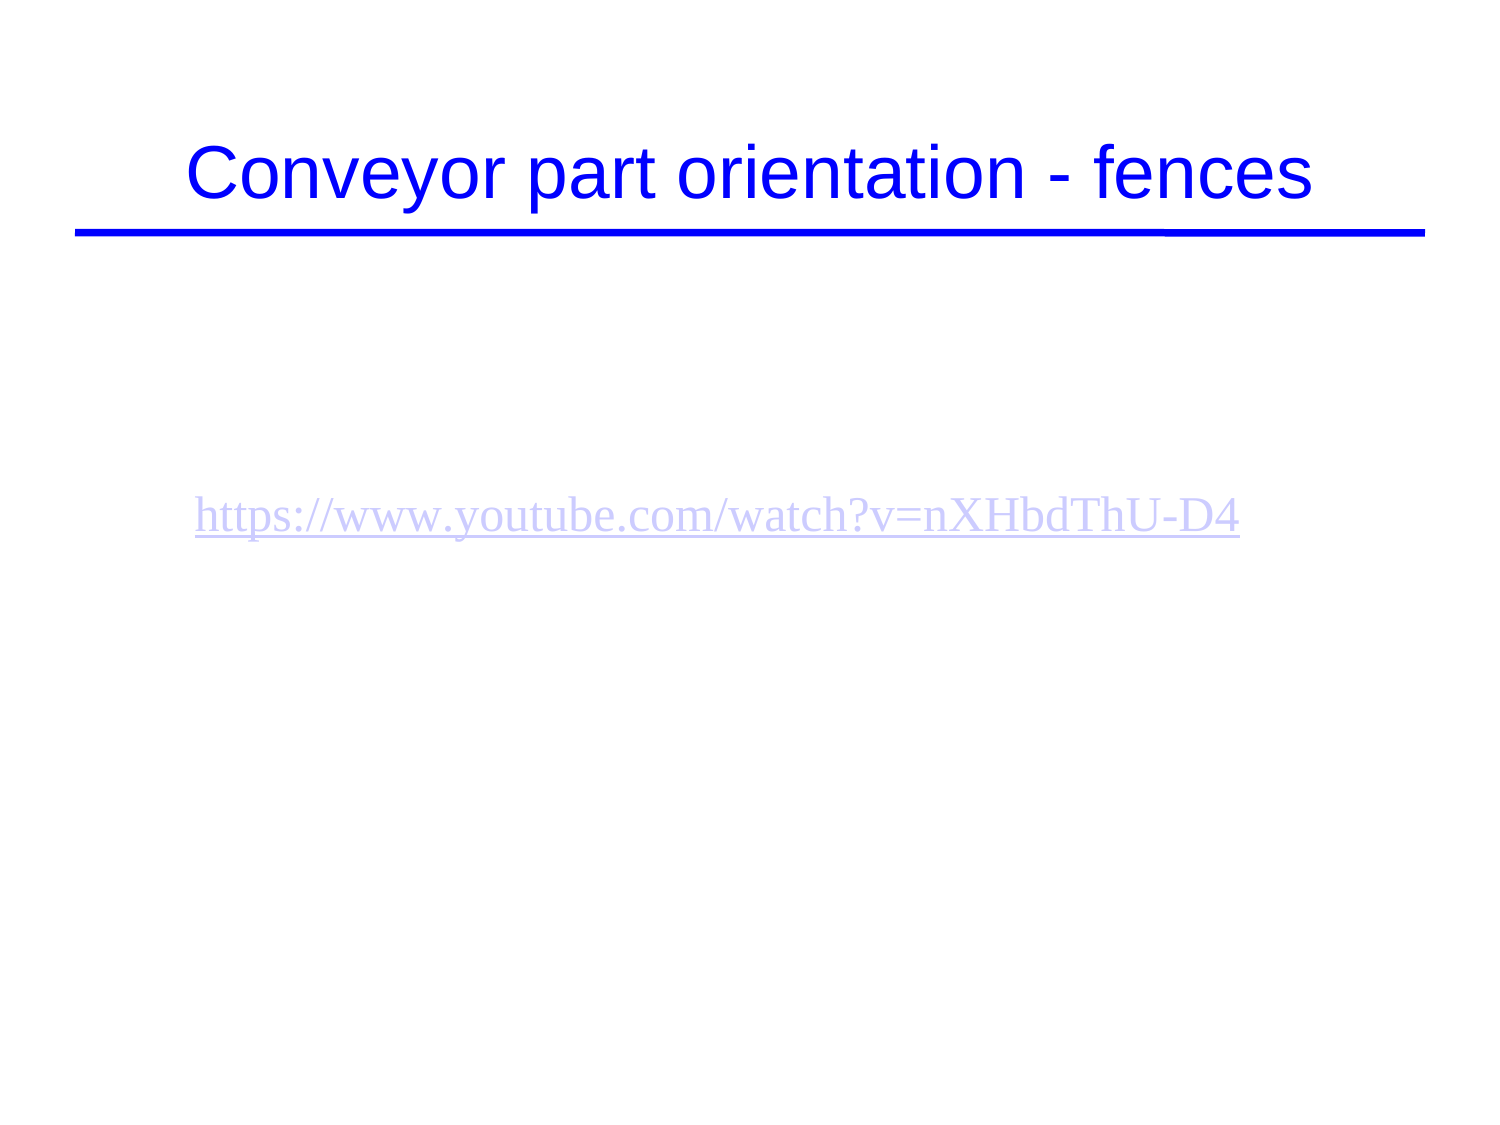

# Conveyor part orientation - fences
https://www.youtube.com/watch?v=nXHbdThU-D4